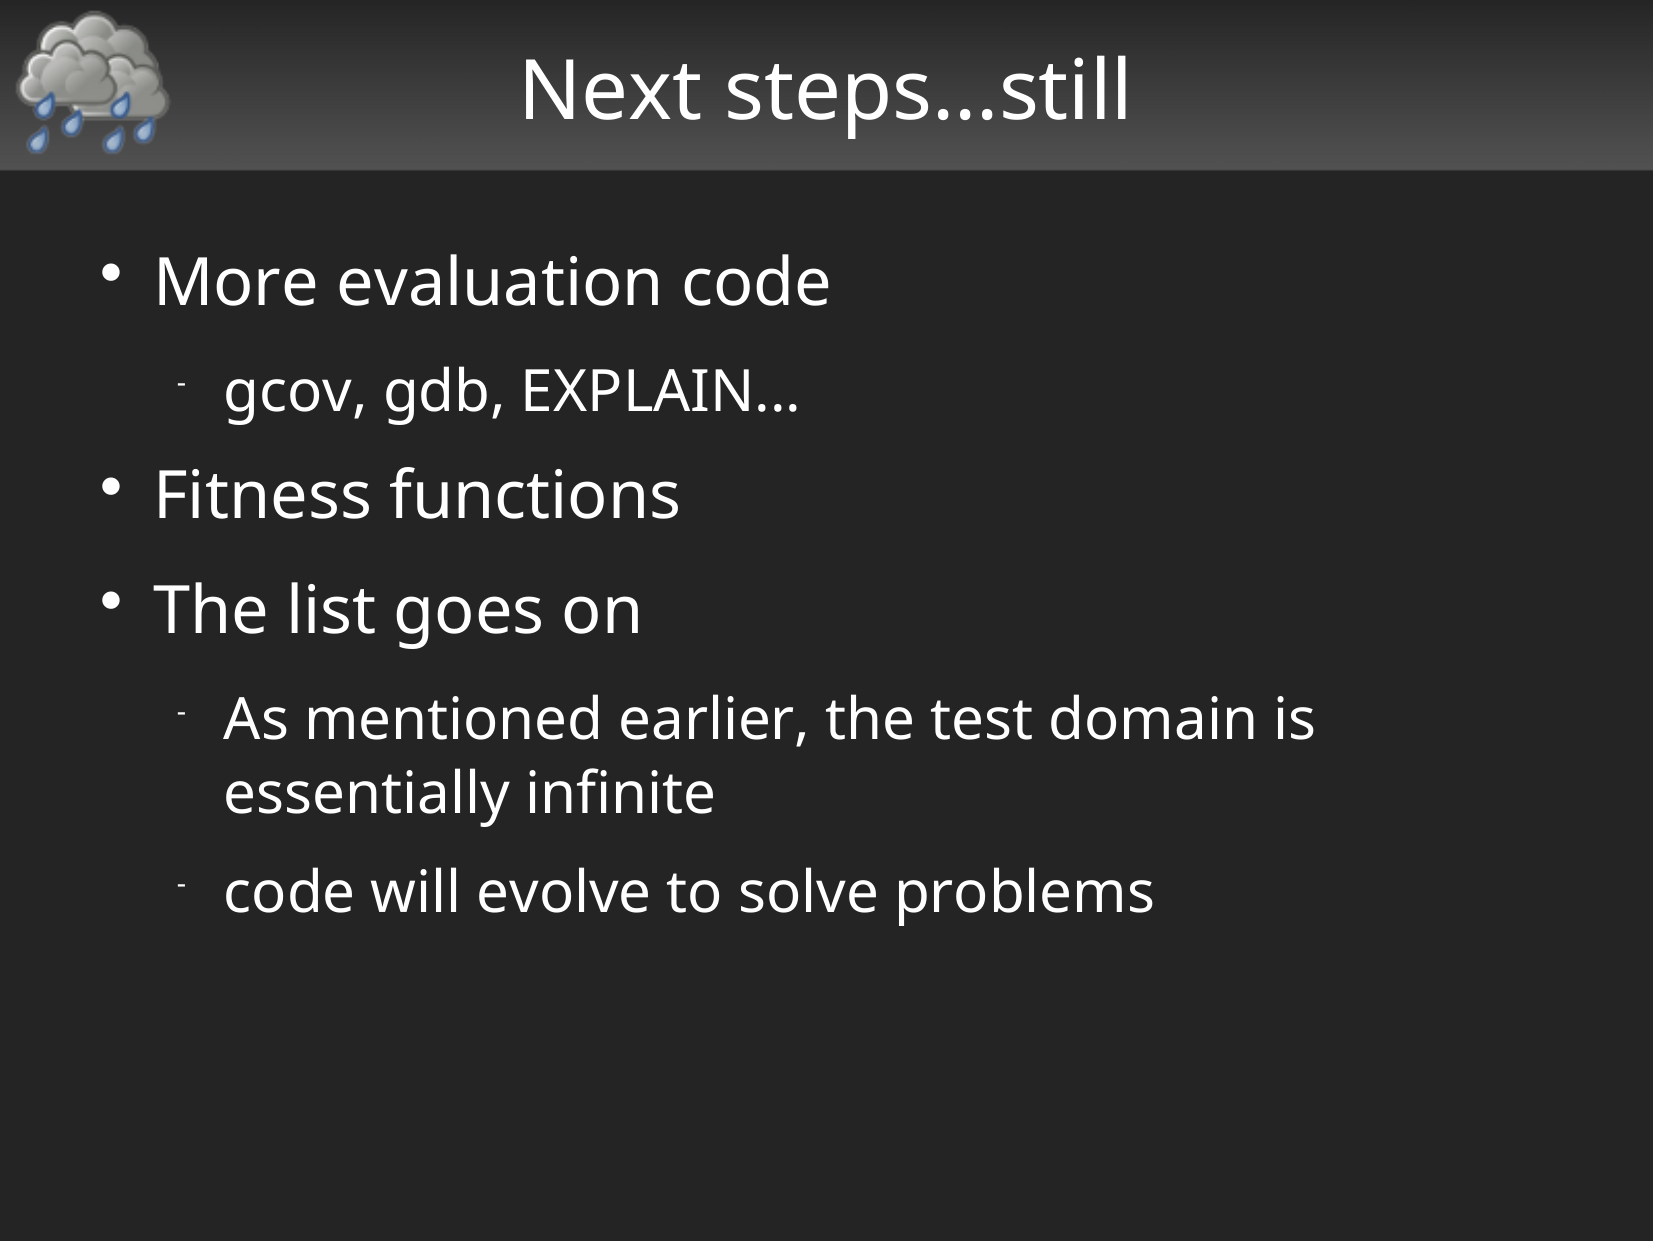

# Next steps...still
More evaluation code
gcov, gdb, EXPLAIN...
Fitness functions
The list goes on
As mentioned earlier, the test domain is essentially infinite
code will evolve to solve problems